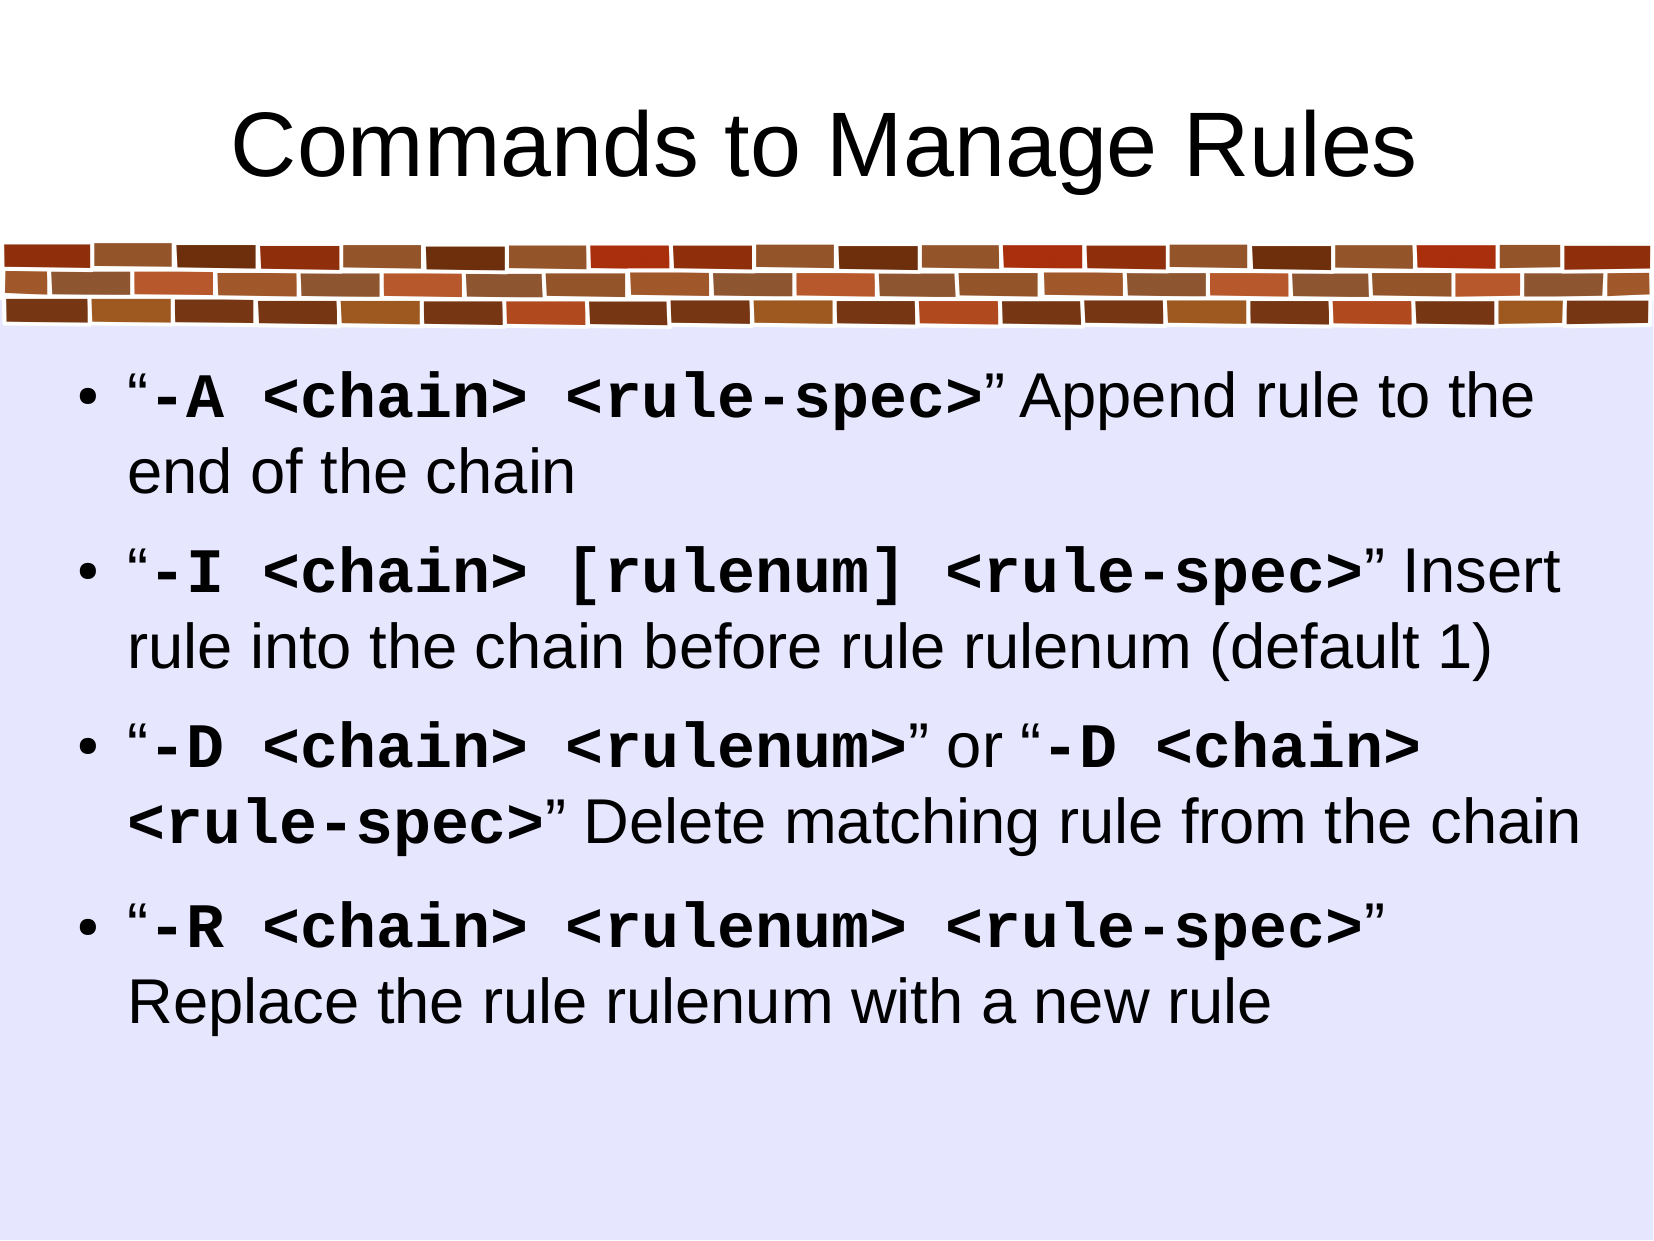

# Commands to Manage Rules
“-A <chain> <rule-spec>” Append rule to the end of the chain
“-I <chain> [rulenum] <rule-spec>” Insert rule into the chain before rule rulenum (default 1)
“-D <chain> <rulenum>” or “-D <chain> <rule-spec>” Delete matching rule from the chain
“-R <chain> <rulenum> <rule-spec>” Replace the rule rulenum with a new rule